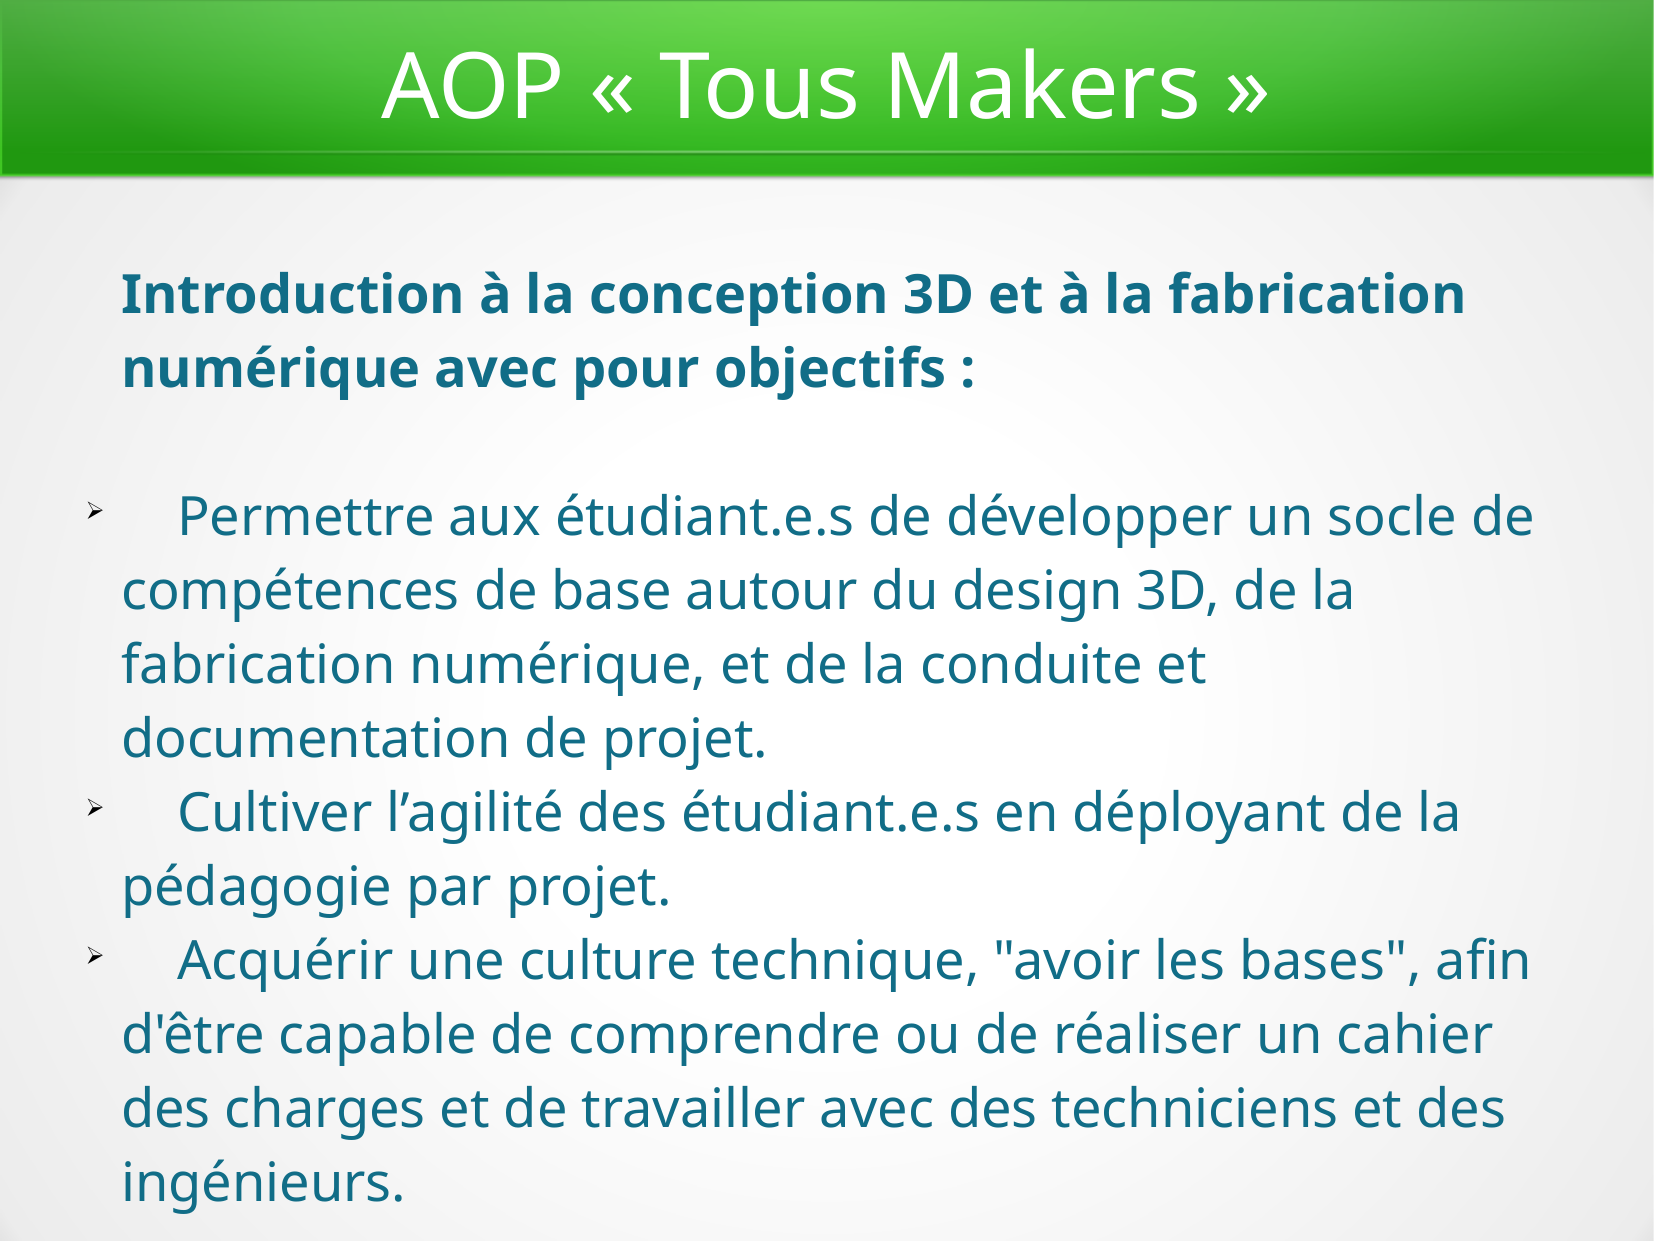

# AOP « Tous Makers »
Introduction à la conception 3D et à la fabrication numérique avec pour objectifs :
 Permettre aux étudiant.e.s de développer un socle de compétences de base autour du design 3D, de la fabrication numérique, et de la conduite et documentation de projet.
 Cultiver l’agilité des étudiant.e.s en déployant de la pédagogie par projet.
 Acquérir une culture technique, "avoir les bases", afin d'être capable de comprendre ou de réaliser un cahier des charges et de travailler avec des techniciens et des ingénieurs.